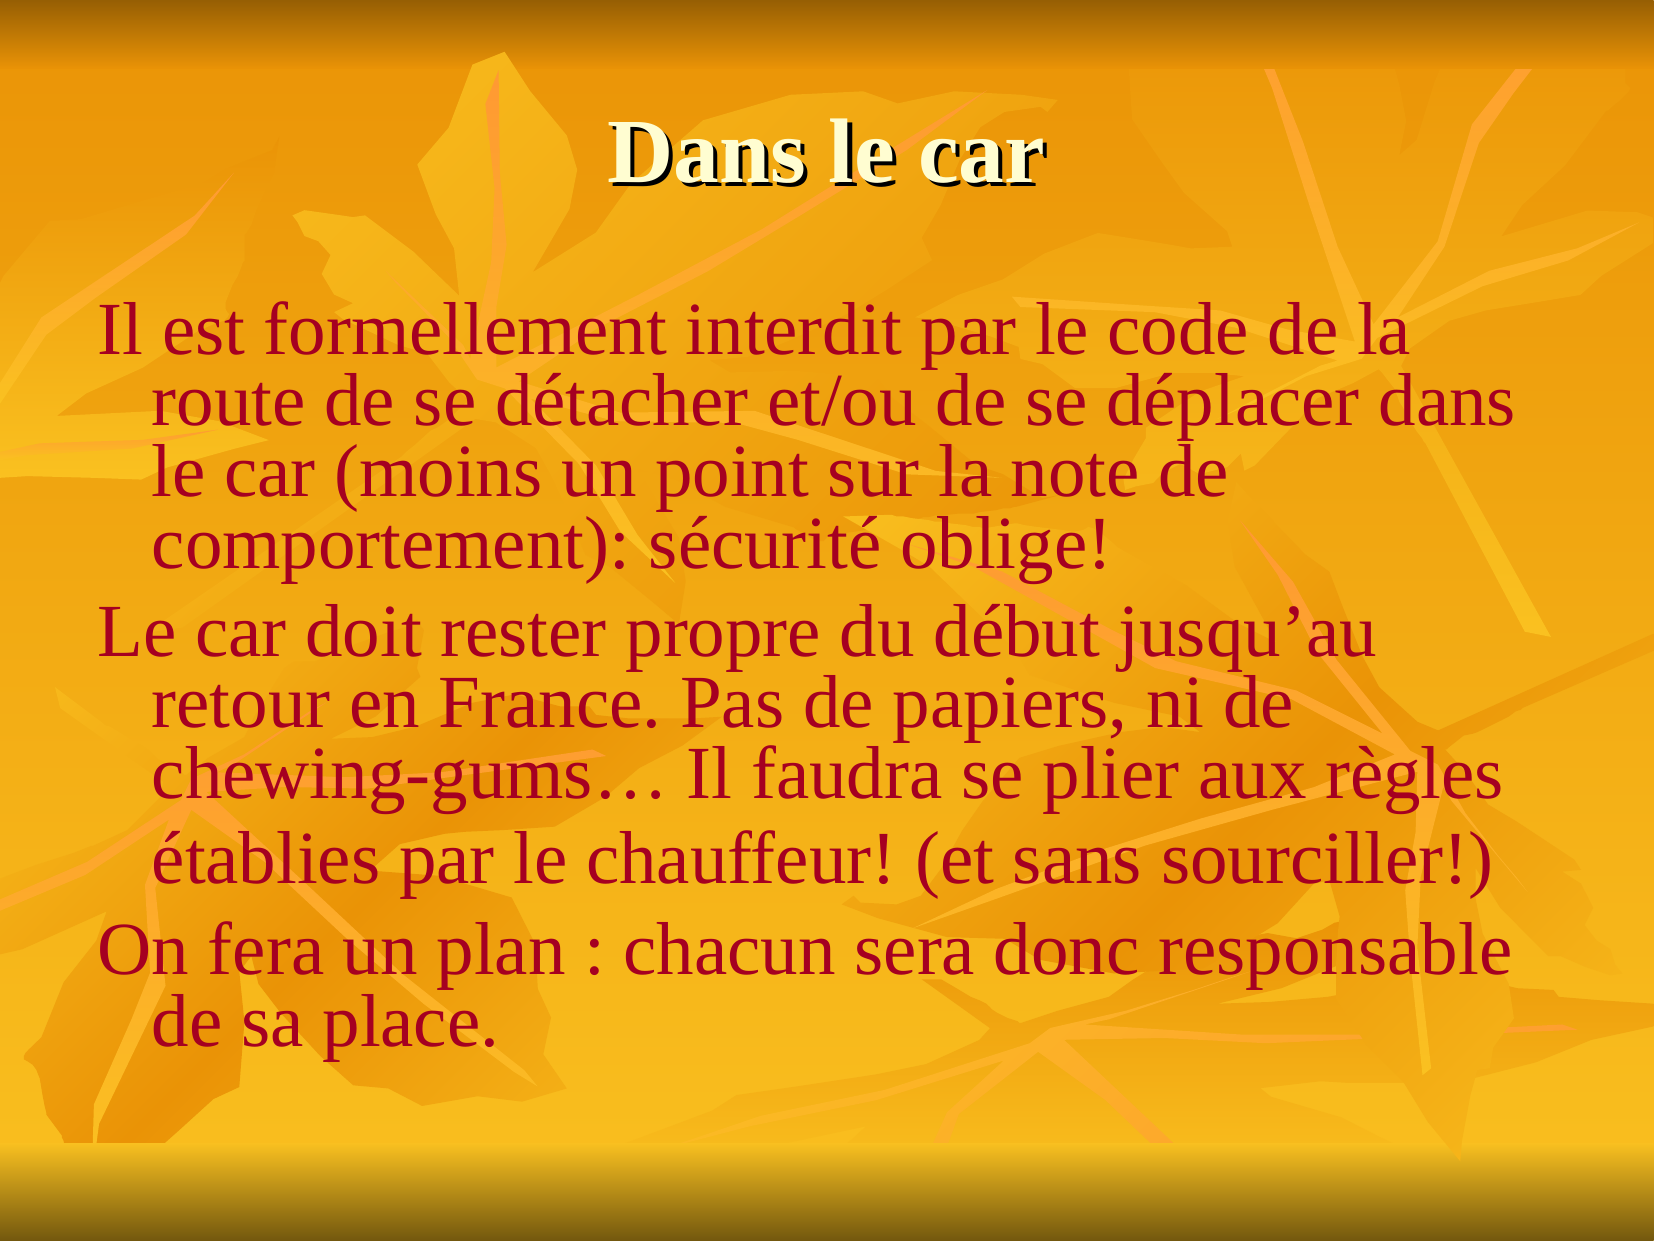

# Dans le car
Il est formellement interdit par le code de la route de se détacher et/ou de se déplacer dans le car (moins un point sur la note de comportement): sécurité oblige!
Le car doit rester propre du début jusqu’au retour en France. Pas de papiers, ni de chewing-gums… Il faudra se plier aux règles établies par le chauffeur! (et sans sourciller!)‏
On fera un plan : chacun sera donc responsable de sa place.